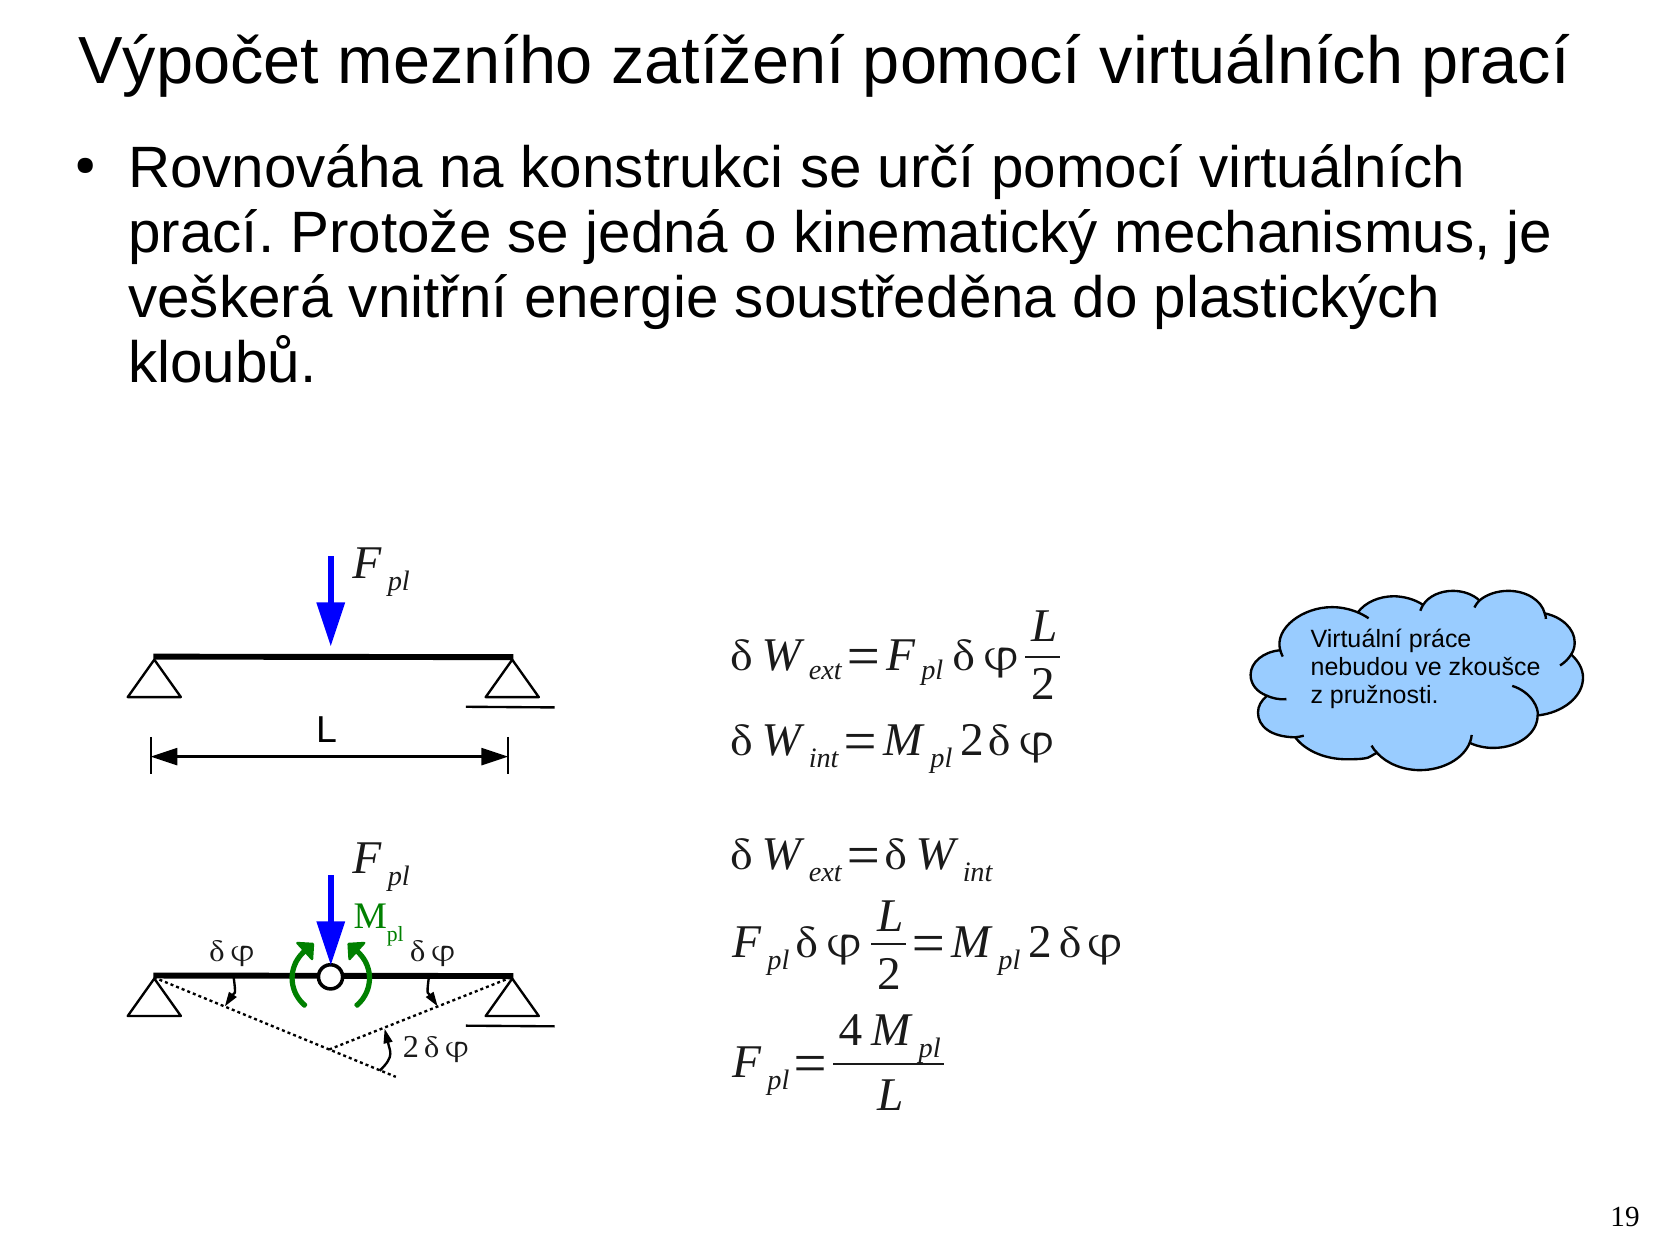

# Výpočet mezního zatížení pomocí virtuálních prací
Rovnováha na konstrukci se určí pomocí virtuálních prací. Protože se jedná o kinematický mechanismus, je veškerá vnitřní energie soustředěna do plastických kloubů.
Virtuální práce nebudou ve zkoušce z pružnosti.
L
Mpl
19